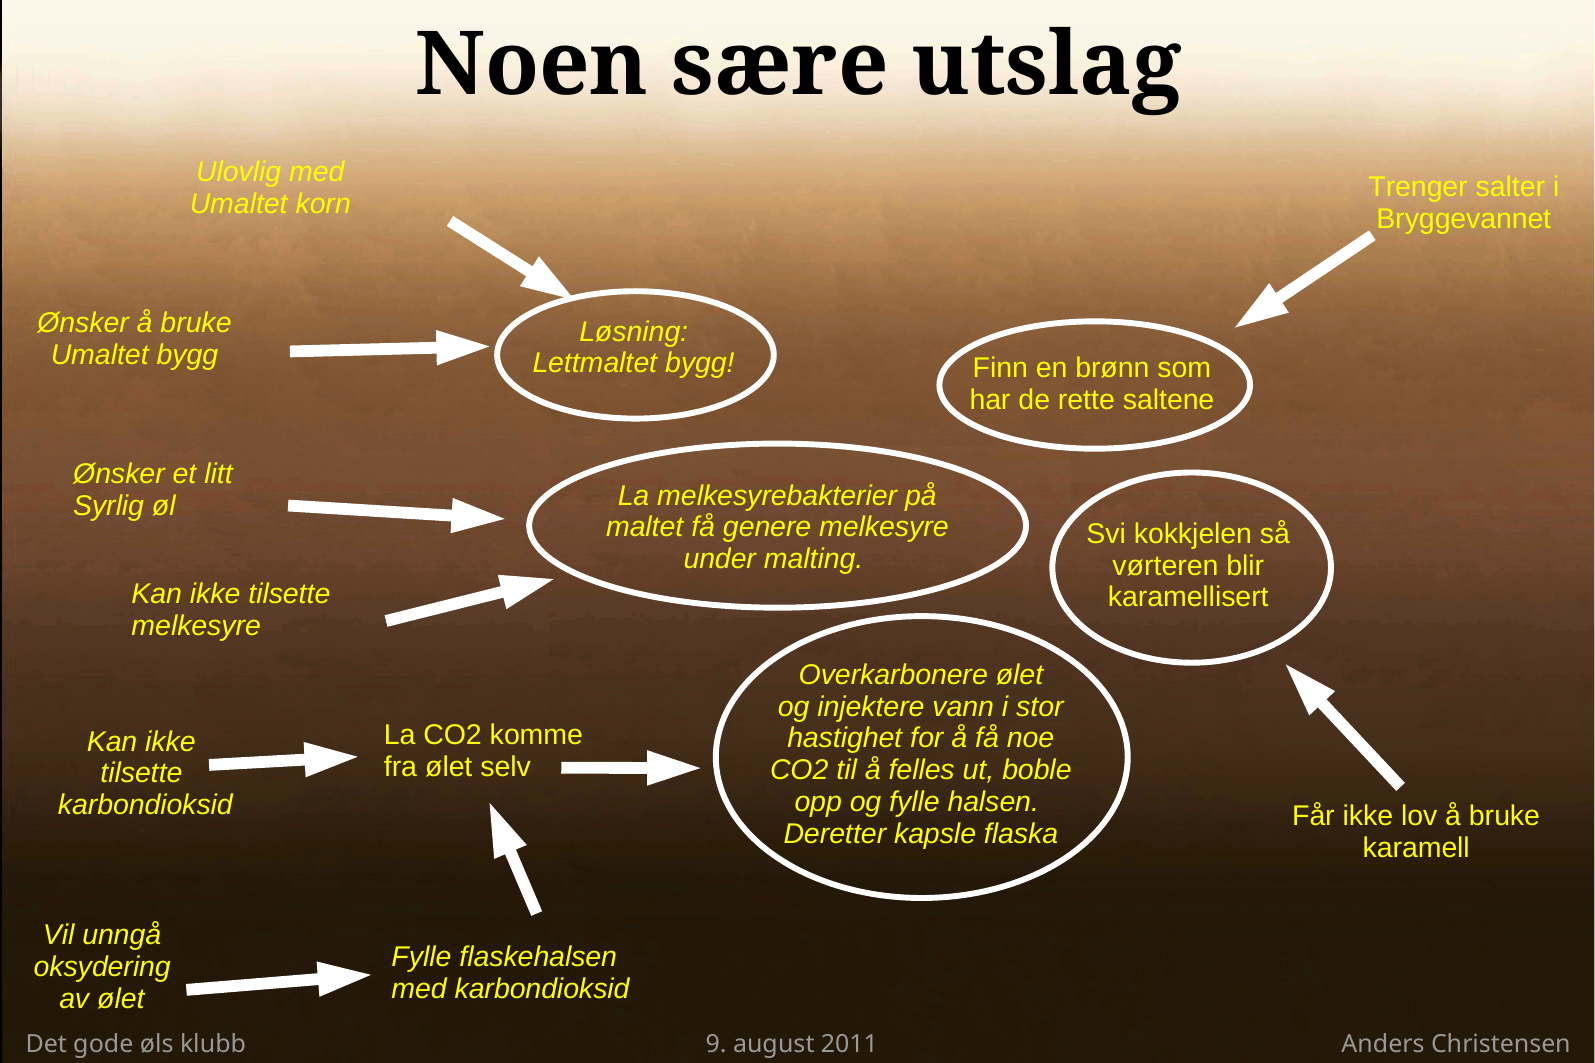

# Noen sære utslag
Ulovlig med
Umaltet korn
Trenger salter i
Bryggevannet
Ønsker å bruke
Umaltet bygg
Løsning:
Lettmaltet bygg!
Finn en brønn som har de rette saltene
Ønsker et litt
Syrlig øl
La melkesyrebakterier på
maltet få genere melkesyre
under malting.
Svi kokkjelen så vørteren blir
karamellisert
Kan ikke tilsette
melkesyre
Overkarbonere ølet
og injektere vann i stor
hastighet for å få noe
CO2 til å felles ut, boble
opp og fylle halsen.
Deretter kapsle flaska
La CO2 komme
fra ølet selv
Kan ikke
tilsette
karbondioksid
Får ikke lov å bruke
karamell
Vil unngå
oksydering
av ølet
Fylle flaskehalsen
med karbondioksid